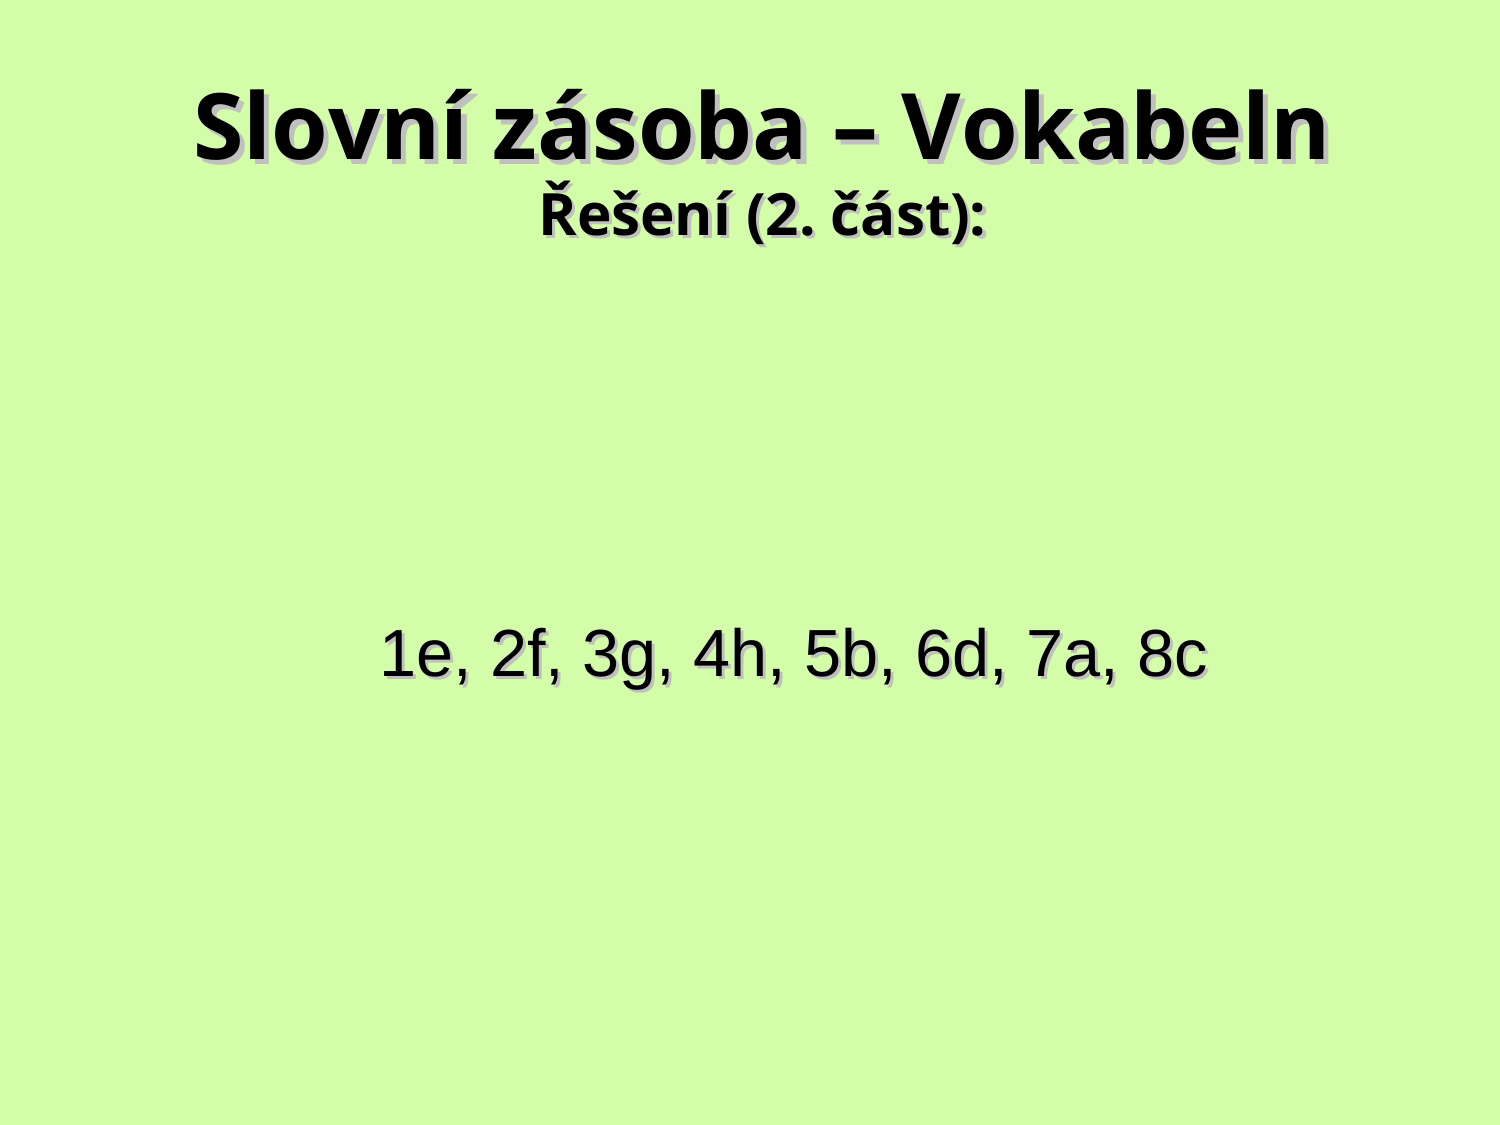

# Slovní zásoba – Vokabeln Řešení (2. část):
1e, 2f, 3g, 4h, 5b, 6d, 7a, 8c